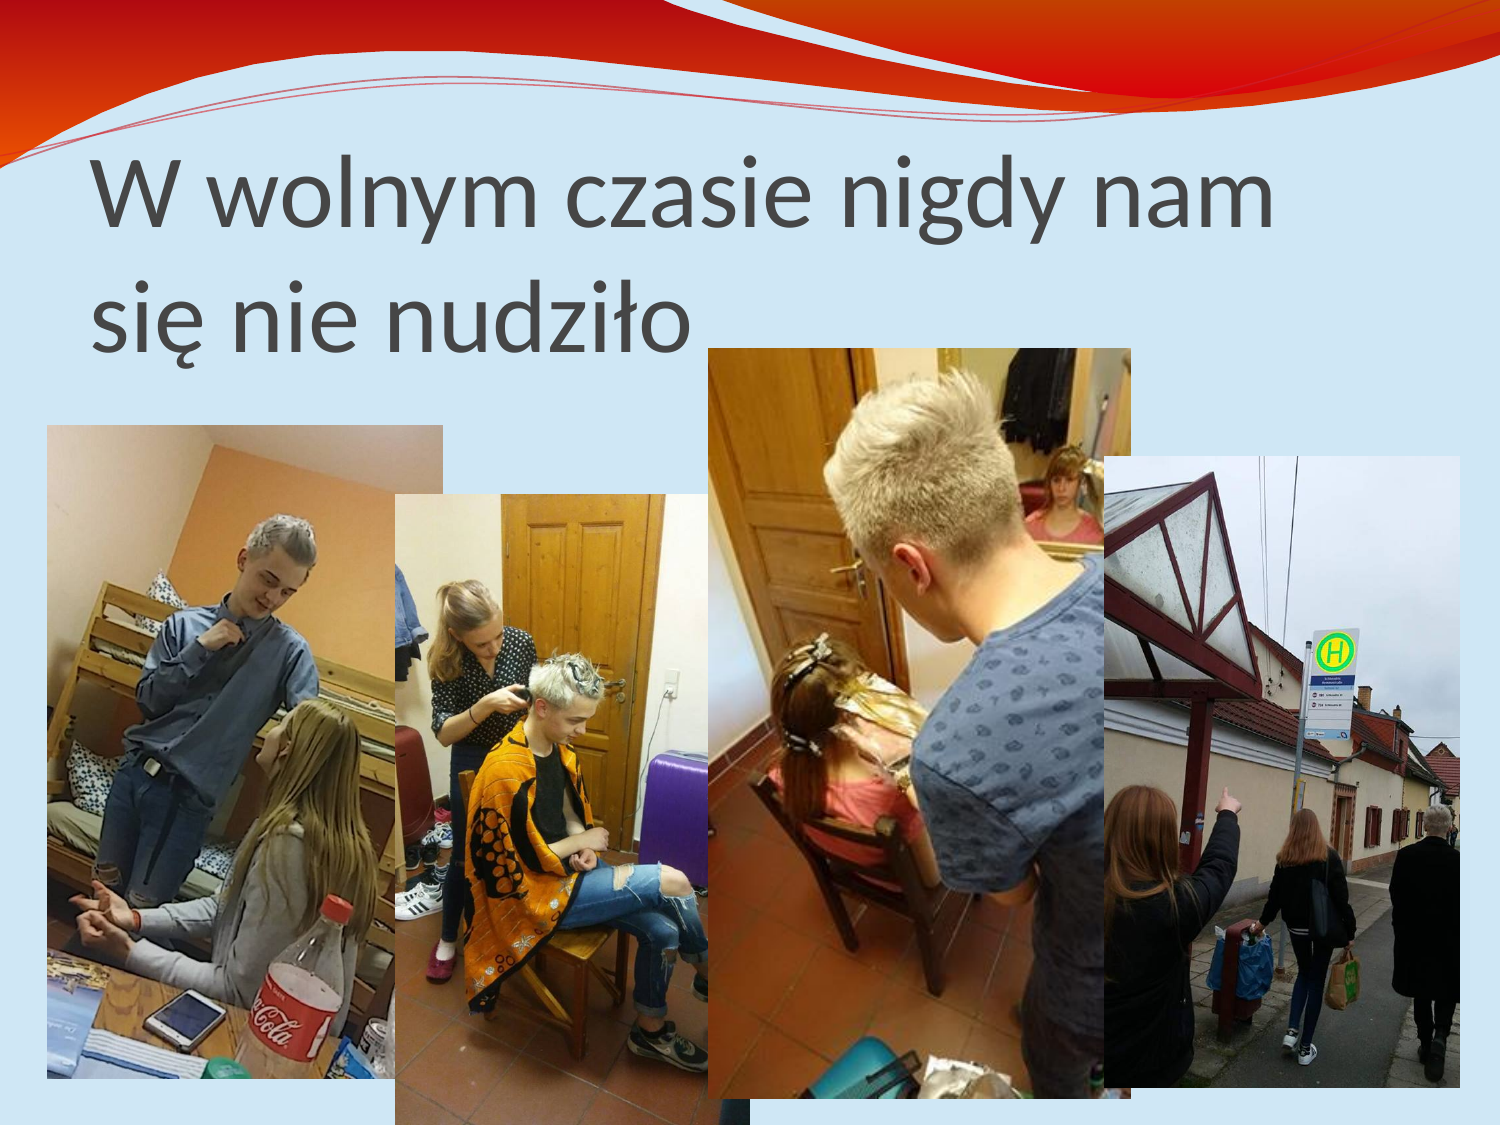

# W wolnym czasie nigdy nam się nie nudziło